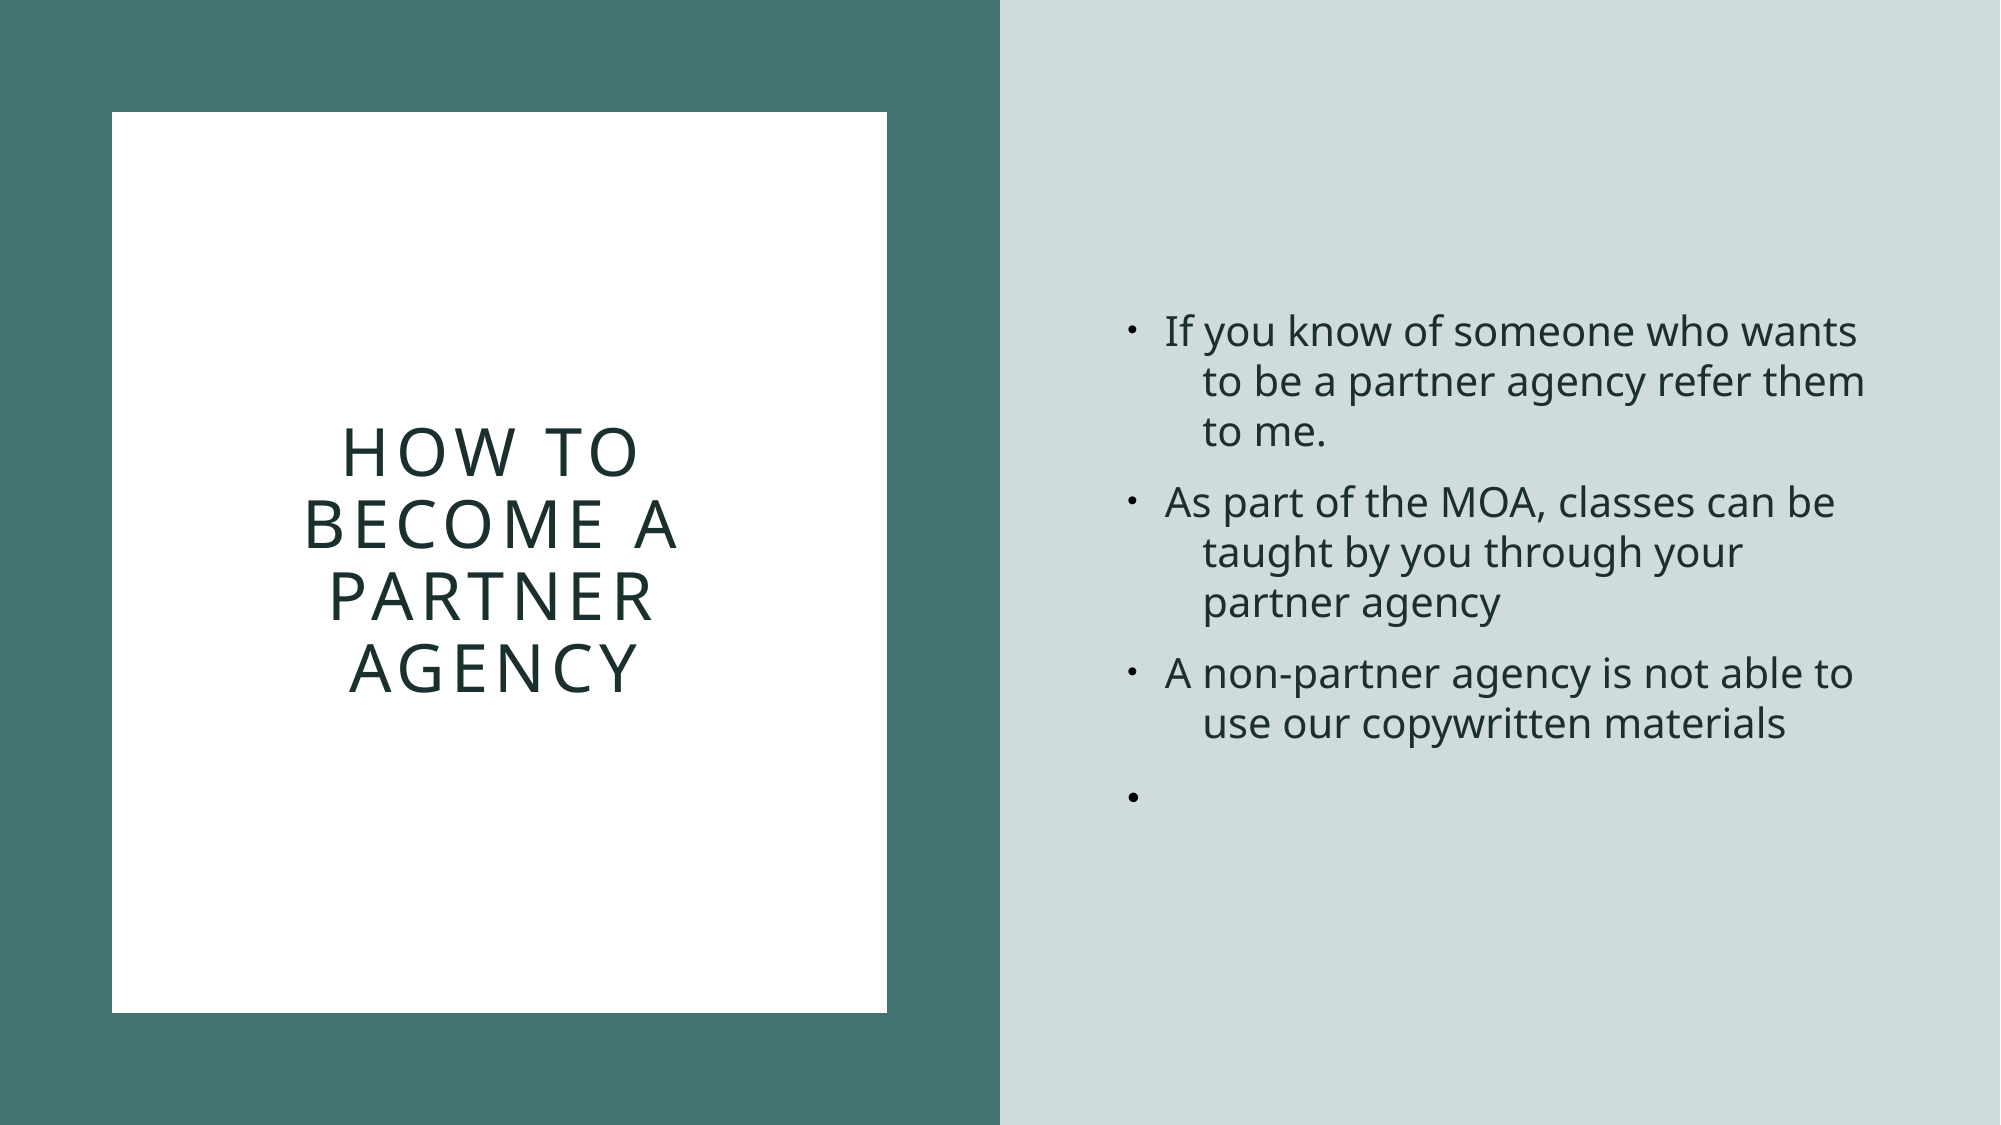

If you know of someone who wants to be a partner agency refer them to me.
As part of the MOA, classes can be taught by you through your partner agency
A non-partner agency is not able to use our copywritten materials
# How to become a partner agency